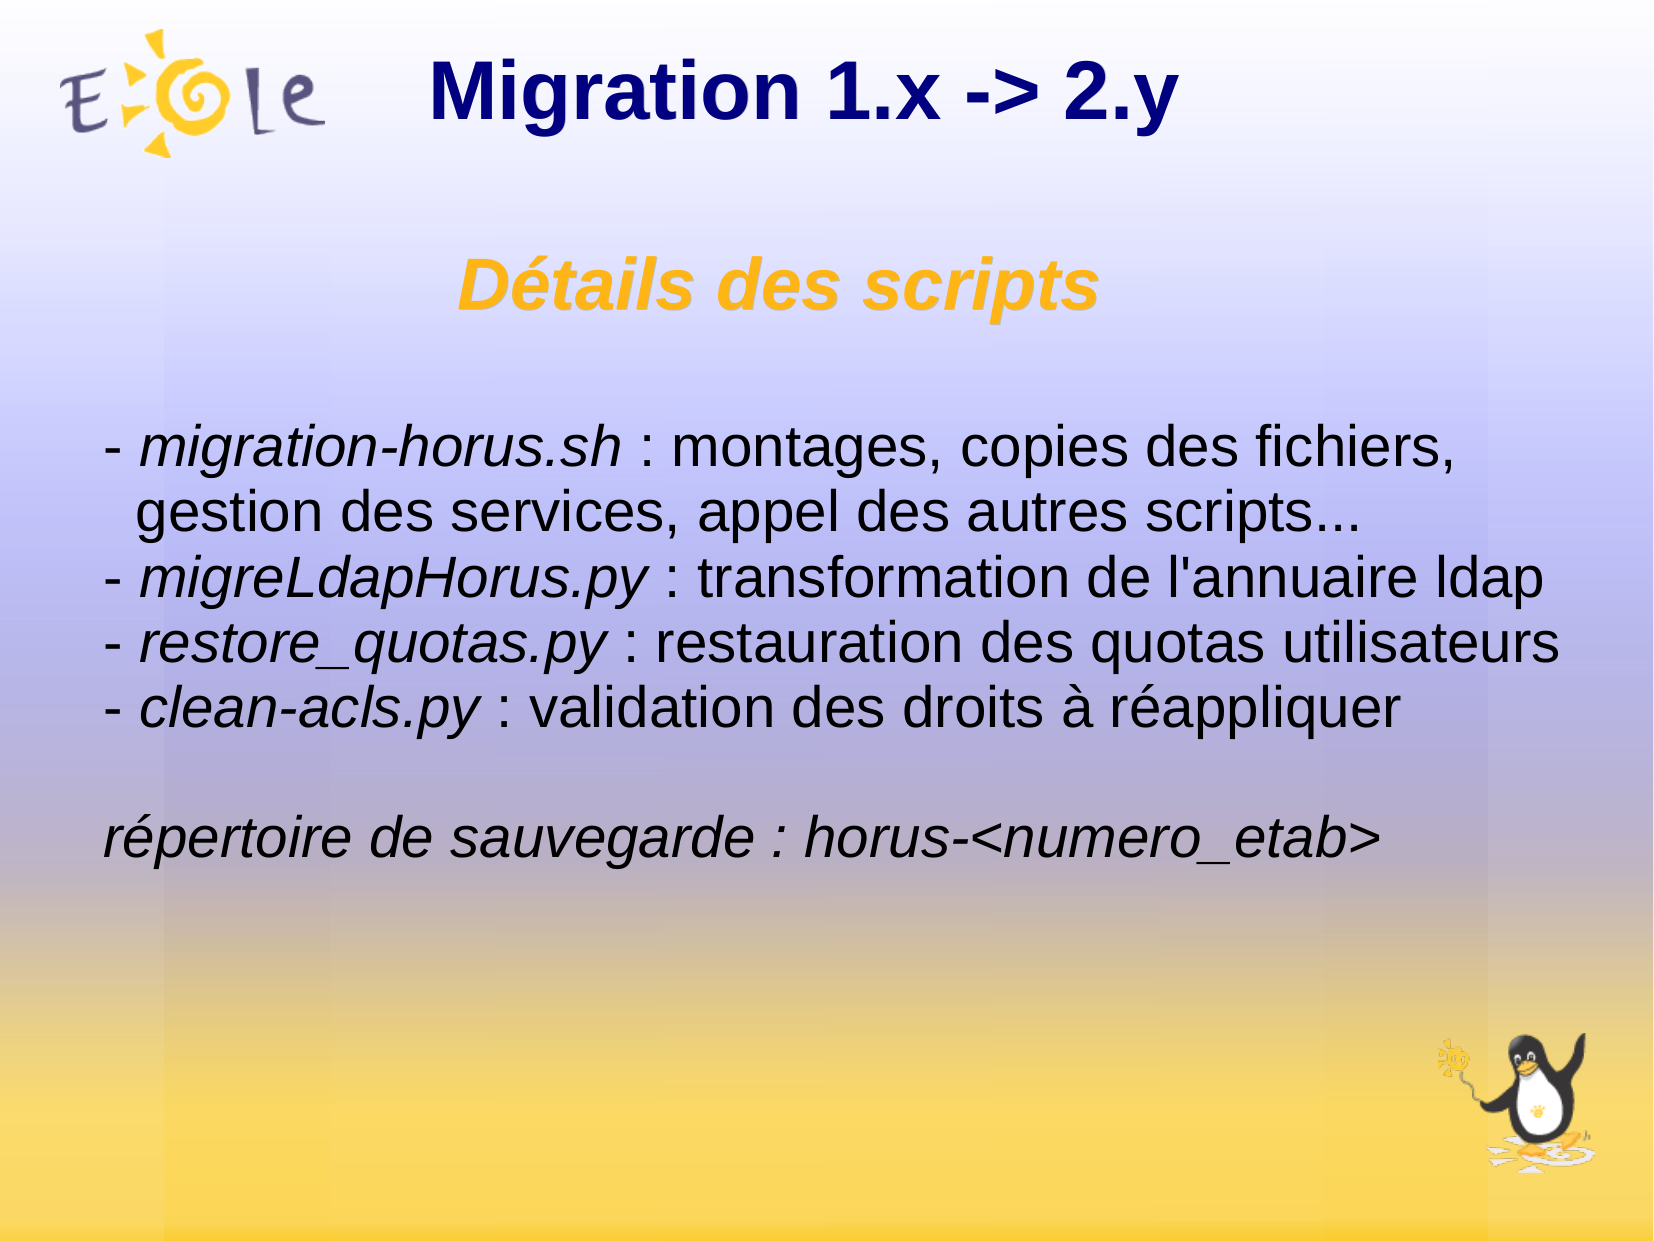

Migration 1.x -> 2.y
Détails des scripts
- migration-horus.sh : montages, copies des fichiers,
 gestion des services, appel des autres scripts...
- migreLdapHorus.py : transformation de l'annuaire ldap
- restore_quotas.py : restauration des quotas utilisateurs
- clean-acls.py : validation des droits à réappliquer
répertoire de sauvegarde : horus-<numero_etab>